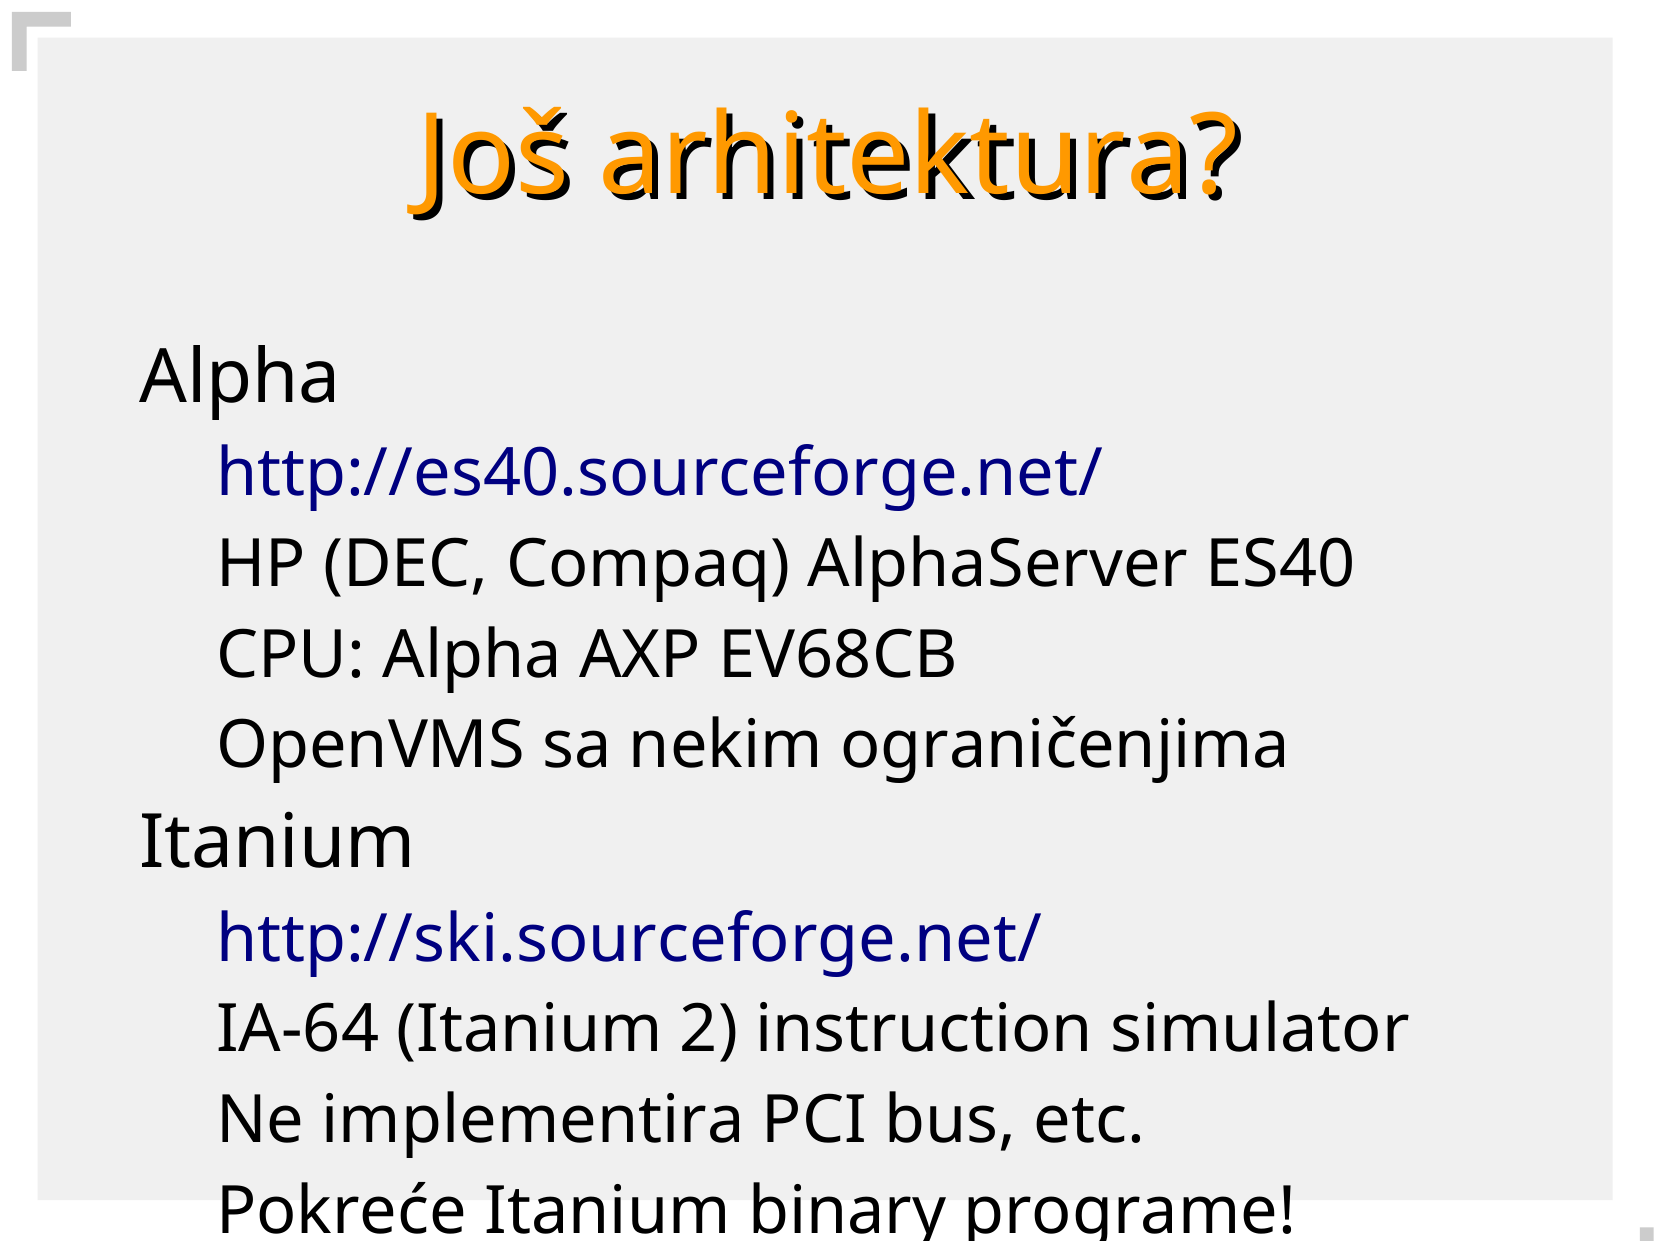

# Još arhitektura?
Alpha
http://es40.sourceforge.net/
HP (DEC, Compaq) AlphaServer ES40
CPU: Alpha AXP EV68CB
OpenVMS sa nekim ograničenjima
Itanium
http://ski.sourceforge.net/
IA-64 (Itanium 2) instruction simulator
Ne implementira PCI bus, etc.
Pokreće Itanium binary programe!